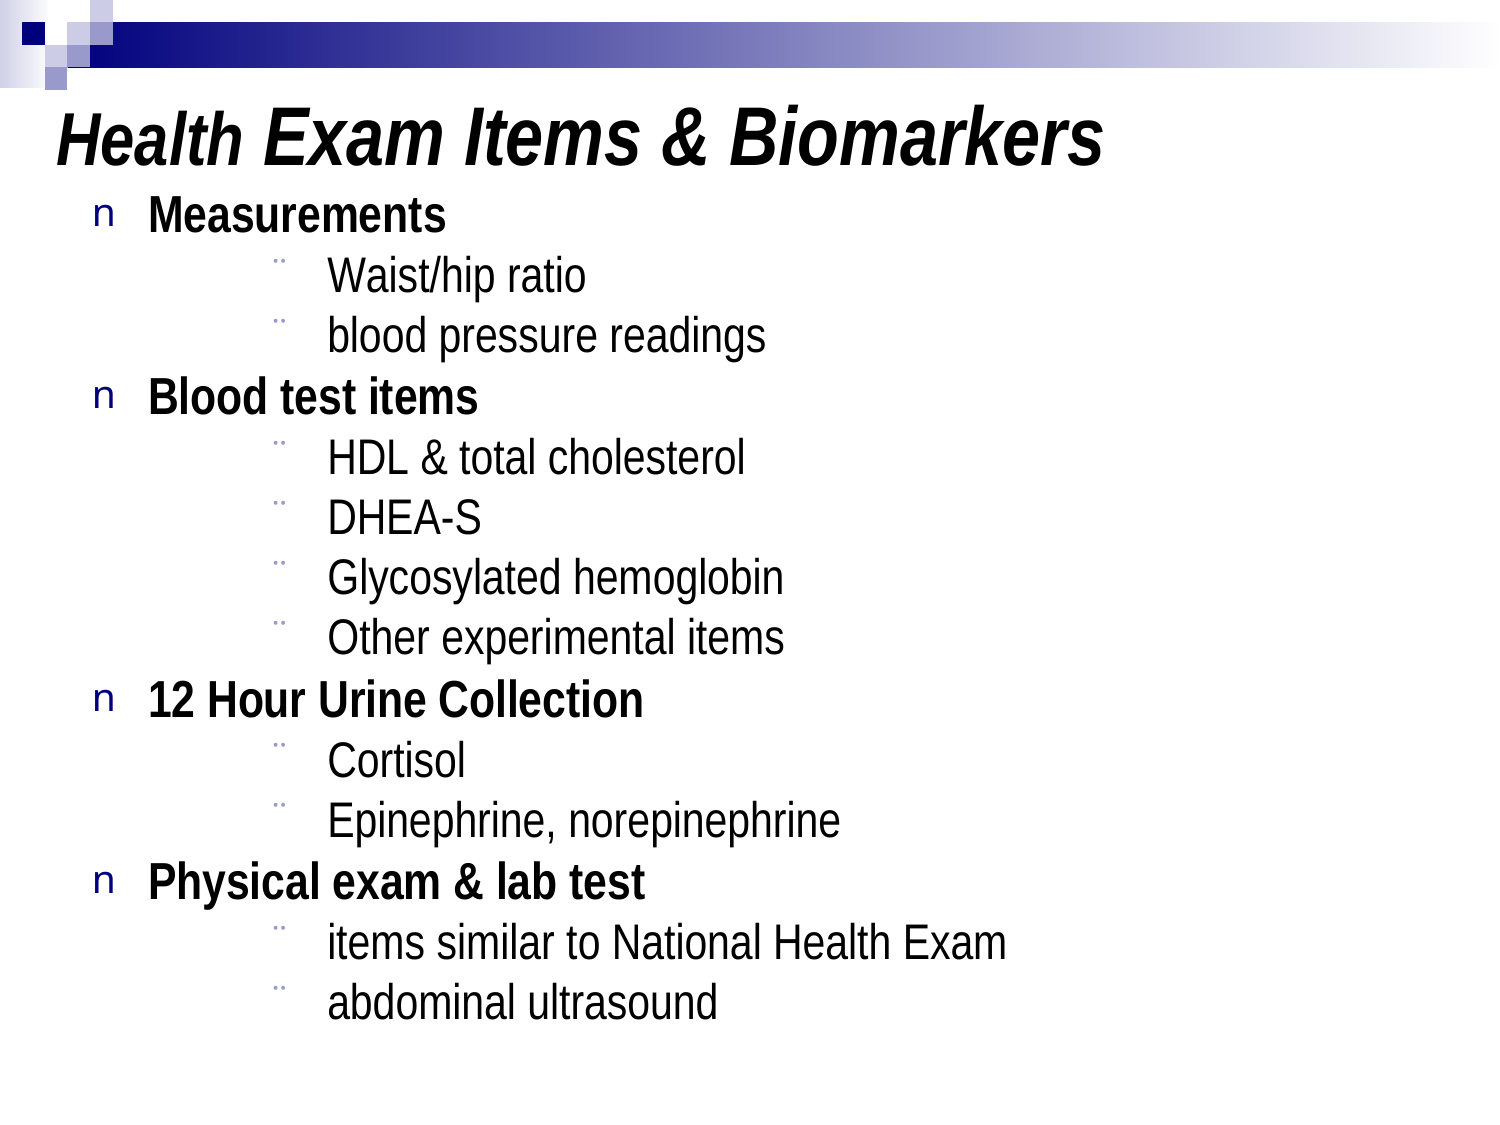

# Health Exam Items & Biomarkers
Measurements
Waist/hip ratio
blood pressure readings
Blood test items
HDL & total cholesterol
DHEA-S
Glycosylated hemoglobin
Other experimental items
12 Hour Urine Collection
Cortisol
Epinephrine, norepinephrine
Physical exam & lab test
items similar to National Health Exam
abdominal ultrasound